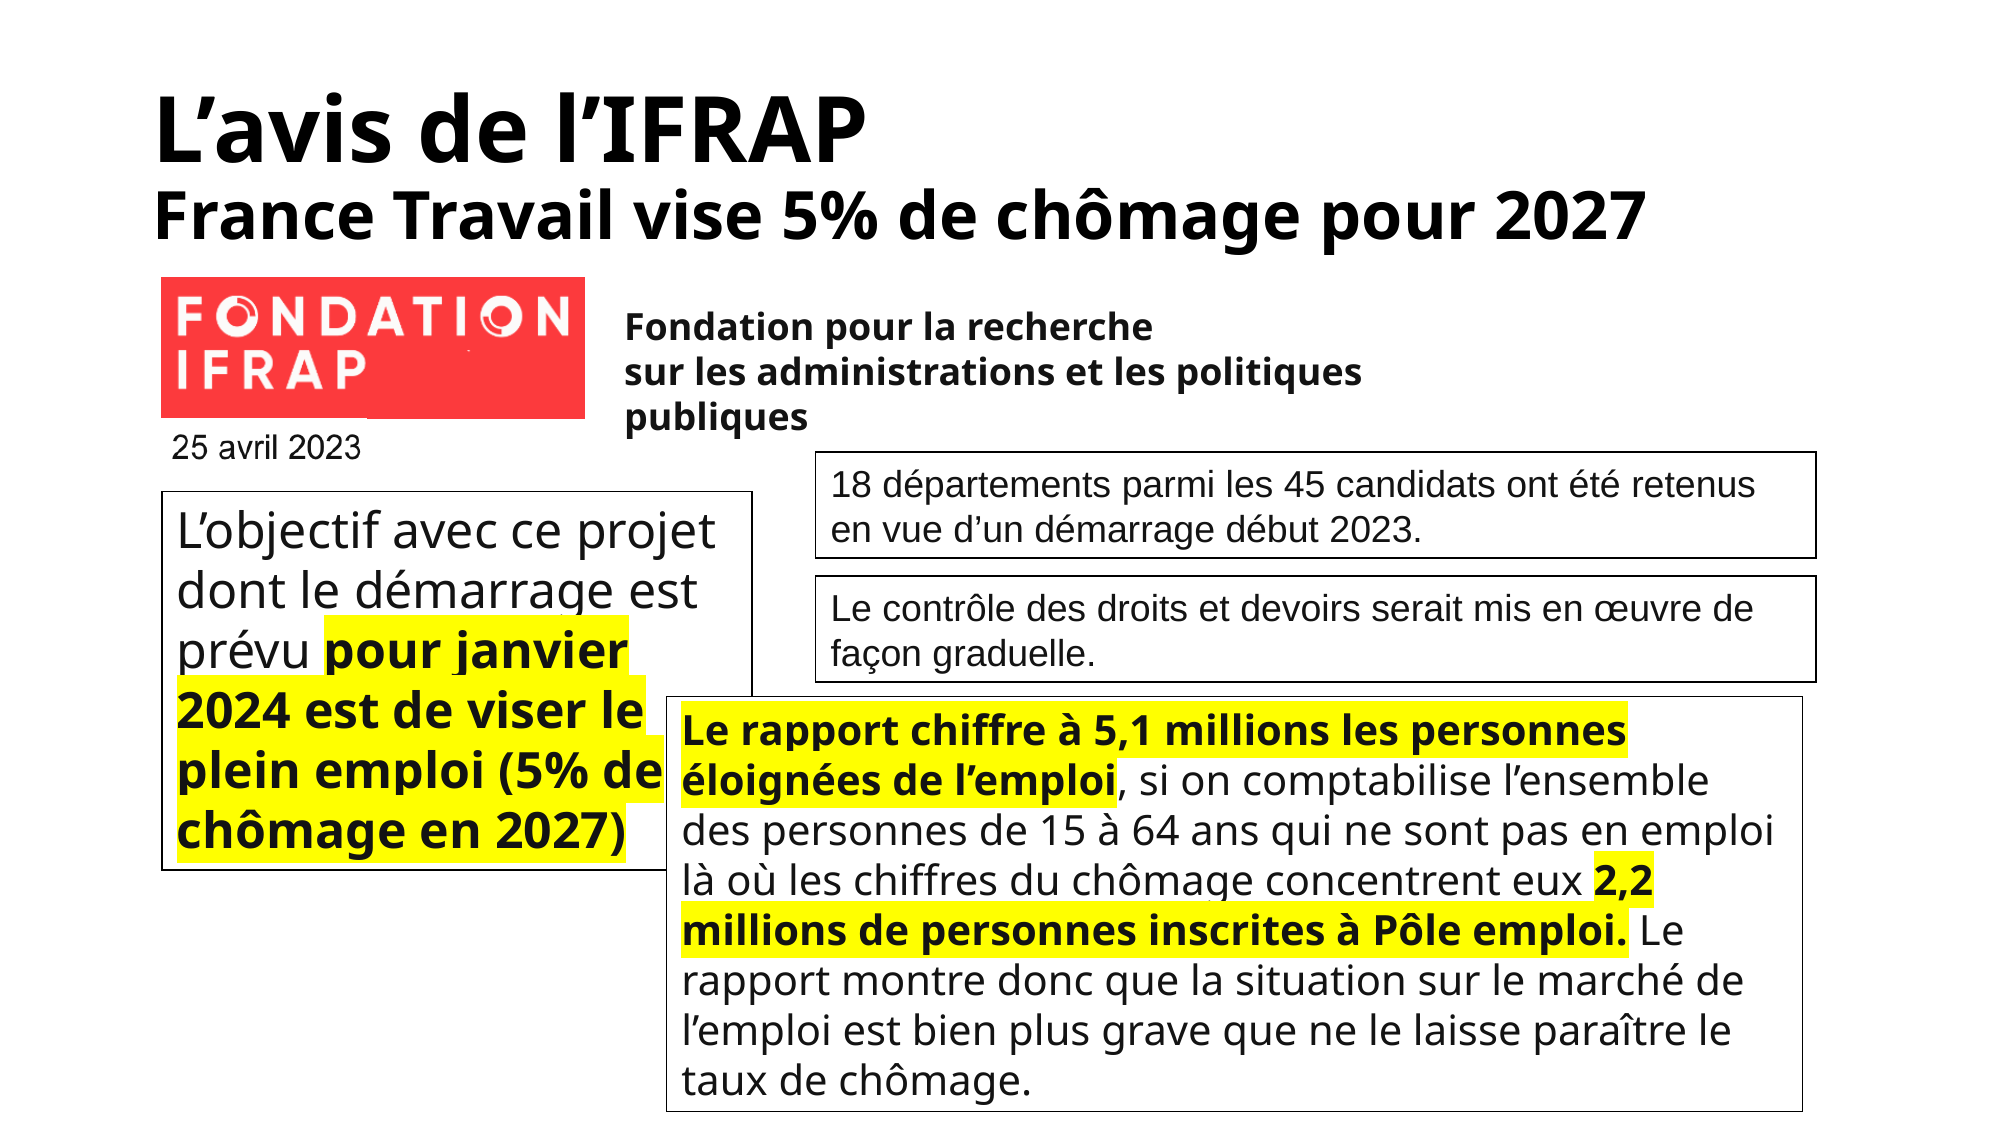

# L’avis de l’IFRAP France Travail vise 5% de chômage pour 2027
Fondation pour la recherche
sur les administrations et les politiques publiques
18 départements parmi les 45 candidats ont été retenus en vue d’un démarrage début 2023.
L’objectif avec ce projet dont le démarrage est prévu pour janvier 2024 est de viser le plein emploi (5% de chômage en 2027)
Le contrôle des droits et devoirs serait mis en œuvre de façon graduelle.
Le rapport chiffre à 5,1 millions les personnes éloignées de l’emploi, si on comptabilise l’ensemble des personnes de 15 à 64 ans qui ne sont pas en emploi là où les chiffres du chômage concentrent eux 2,2 millions de personnes inscrites à Pôle emploi. Le rapport montre donc que la situation sur le marché de l’emploi est bien plus grave que ne le laisse paraître le taux de chômage.